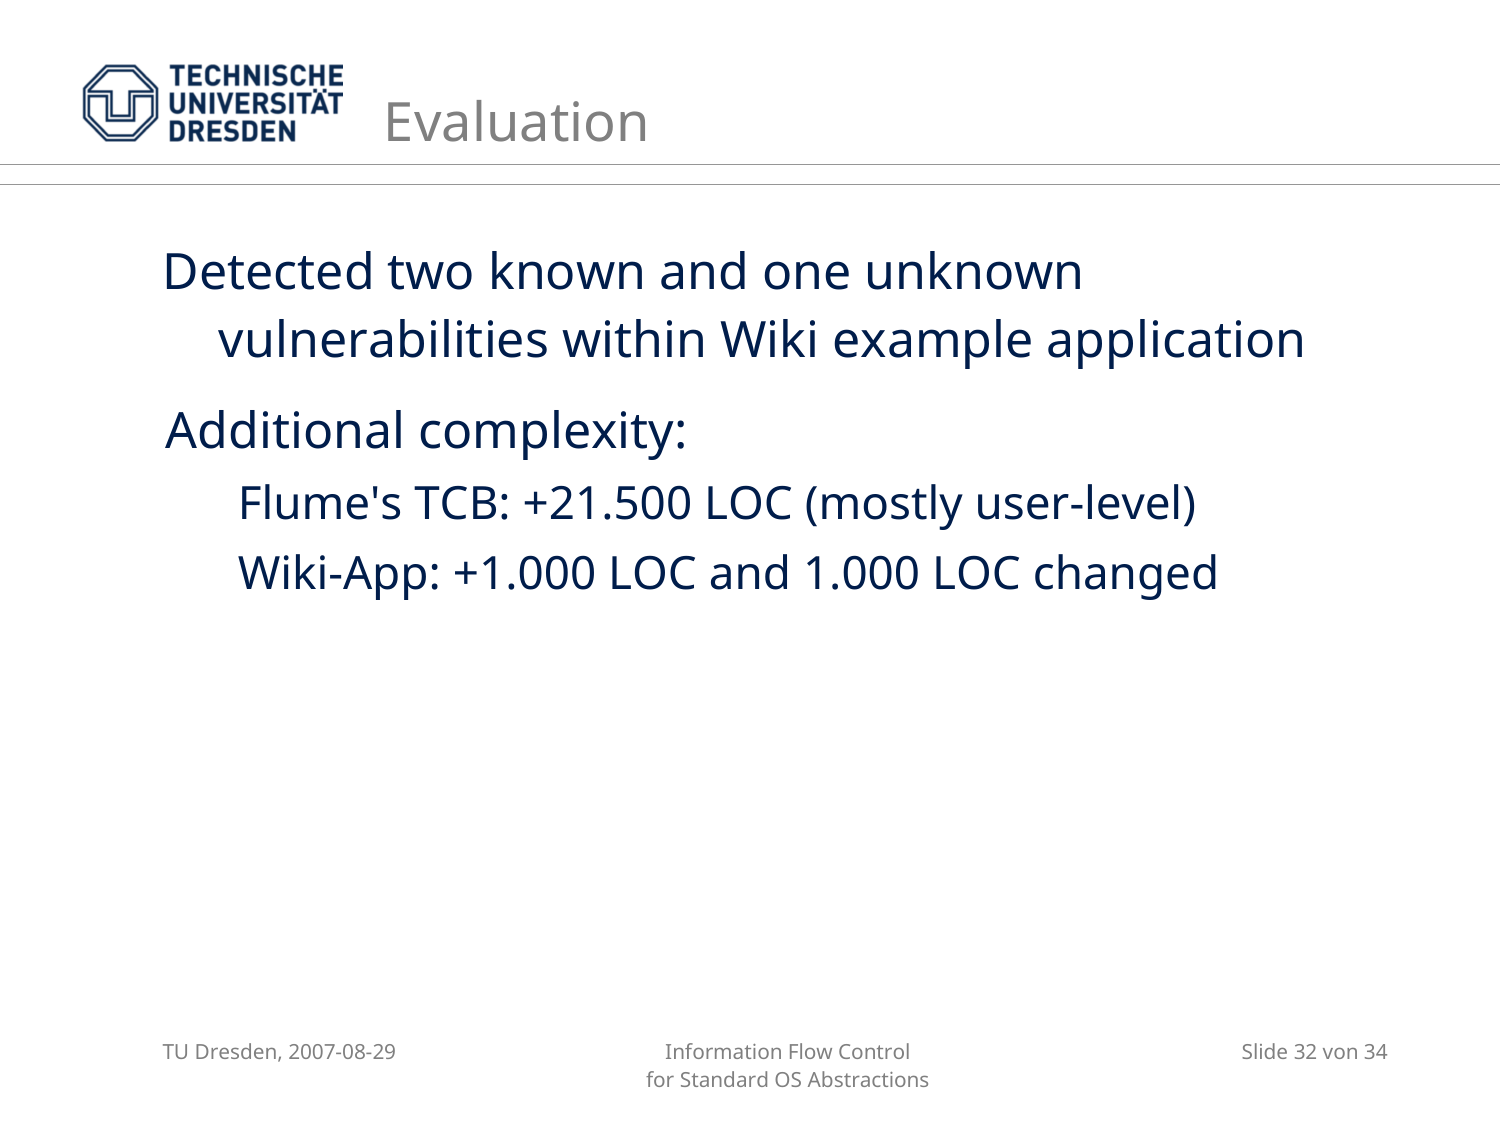

# Evaluation
Detected two known and one unknown vulnerabilities within Wiki example application
Additional complexity:
Flume's TCB: +21.500 LOC (mostly user-level)
Wiki-App: +1.000 LOC and 1.000 LOC changed
Presentation Title
32